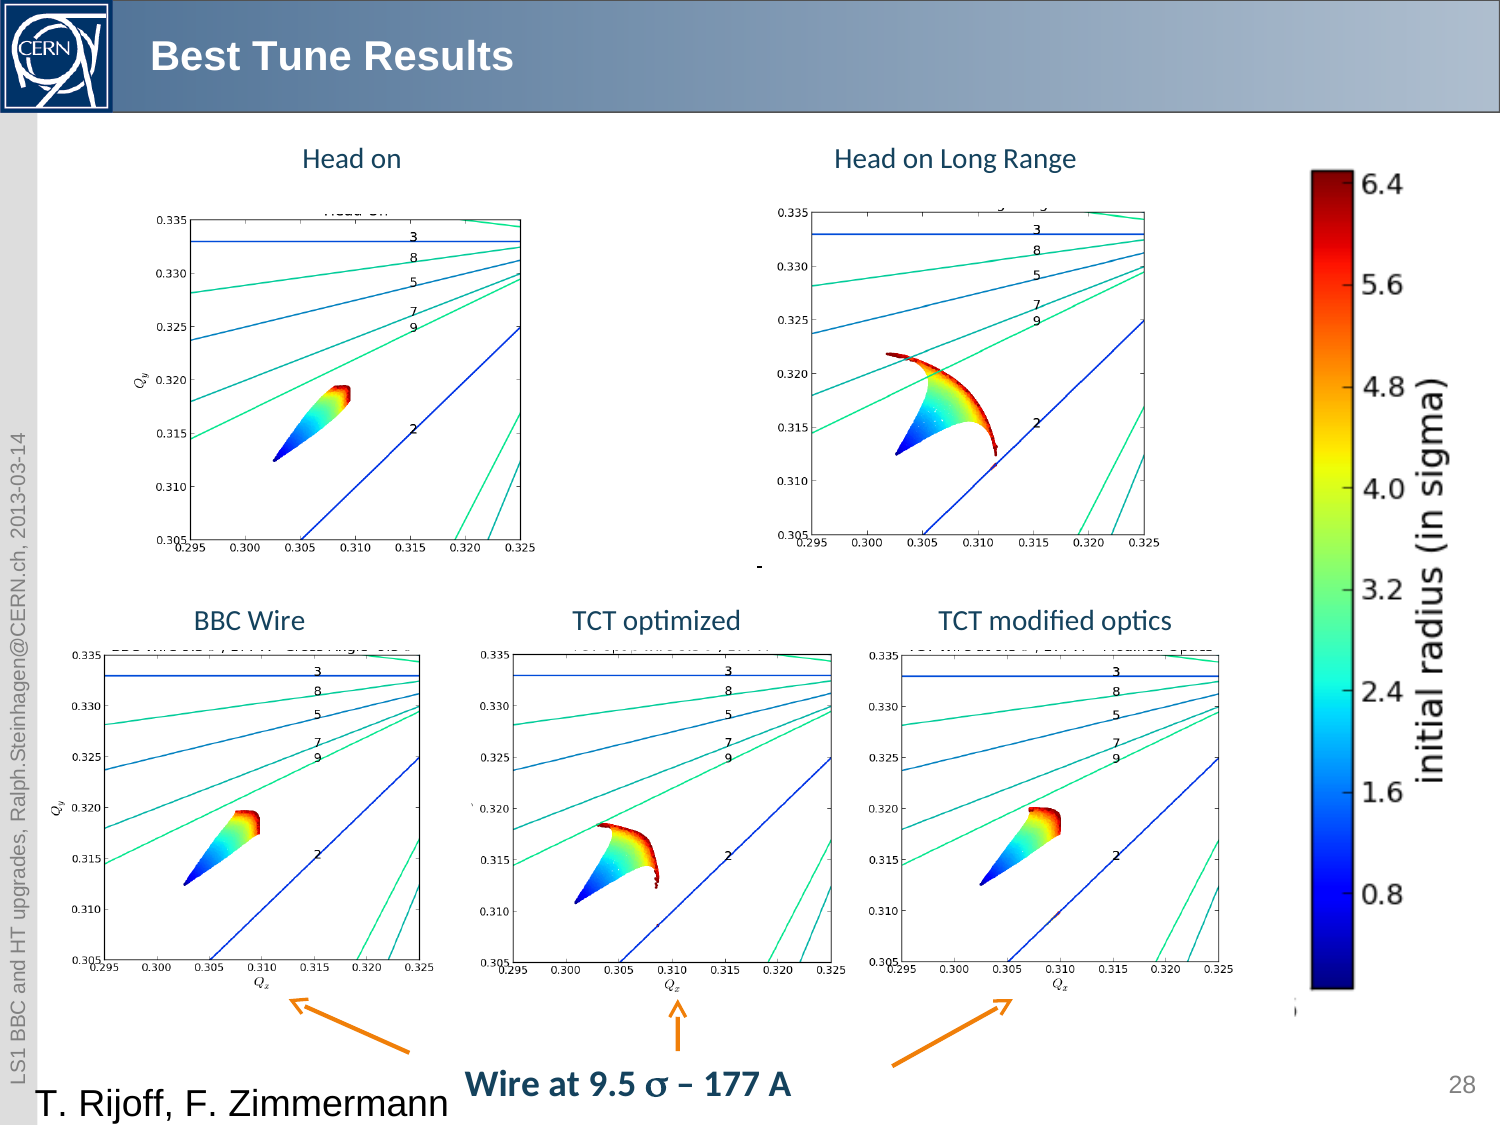

# Best Tune Results
| Head on | | Head on Long Range | |
| --- | --- | --- | --- |
| BBC Wire | TCT optimized | | TCT modified optics |
Wire at 9.5 s – 177 A
T. Rijoff, F. Zimmermann